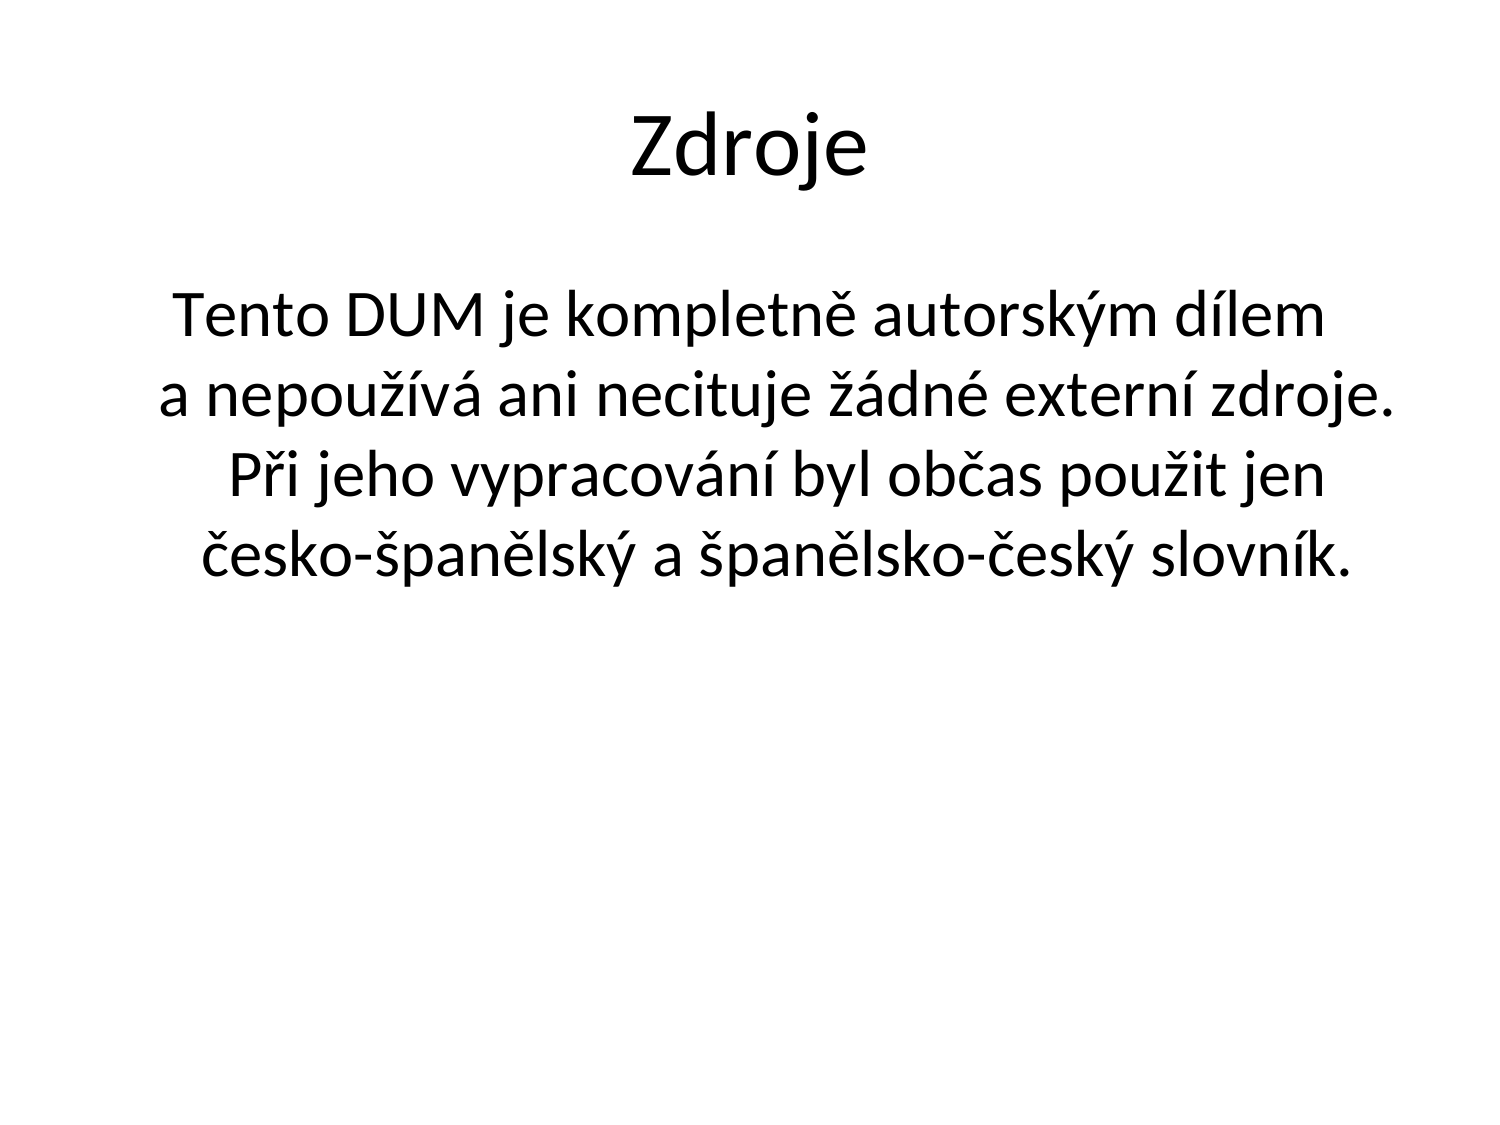

# Zdroje
Tento DUM je kompletně autorským dílem
a nepoužívá ani necituje žádné externí zdroje. Při jeho vypracování byl občas použit jen česko-španělský a španělsko-český slovník.